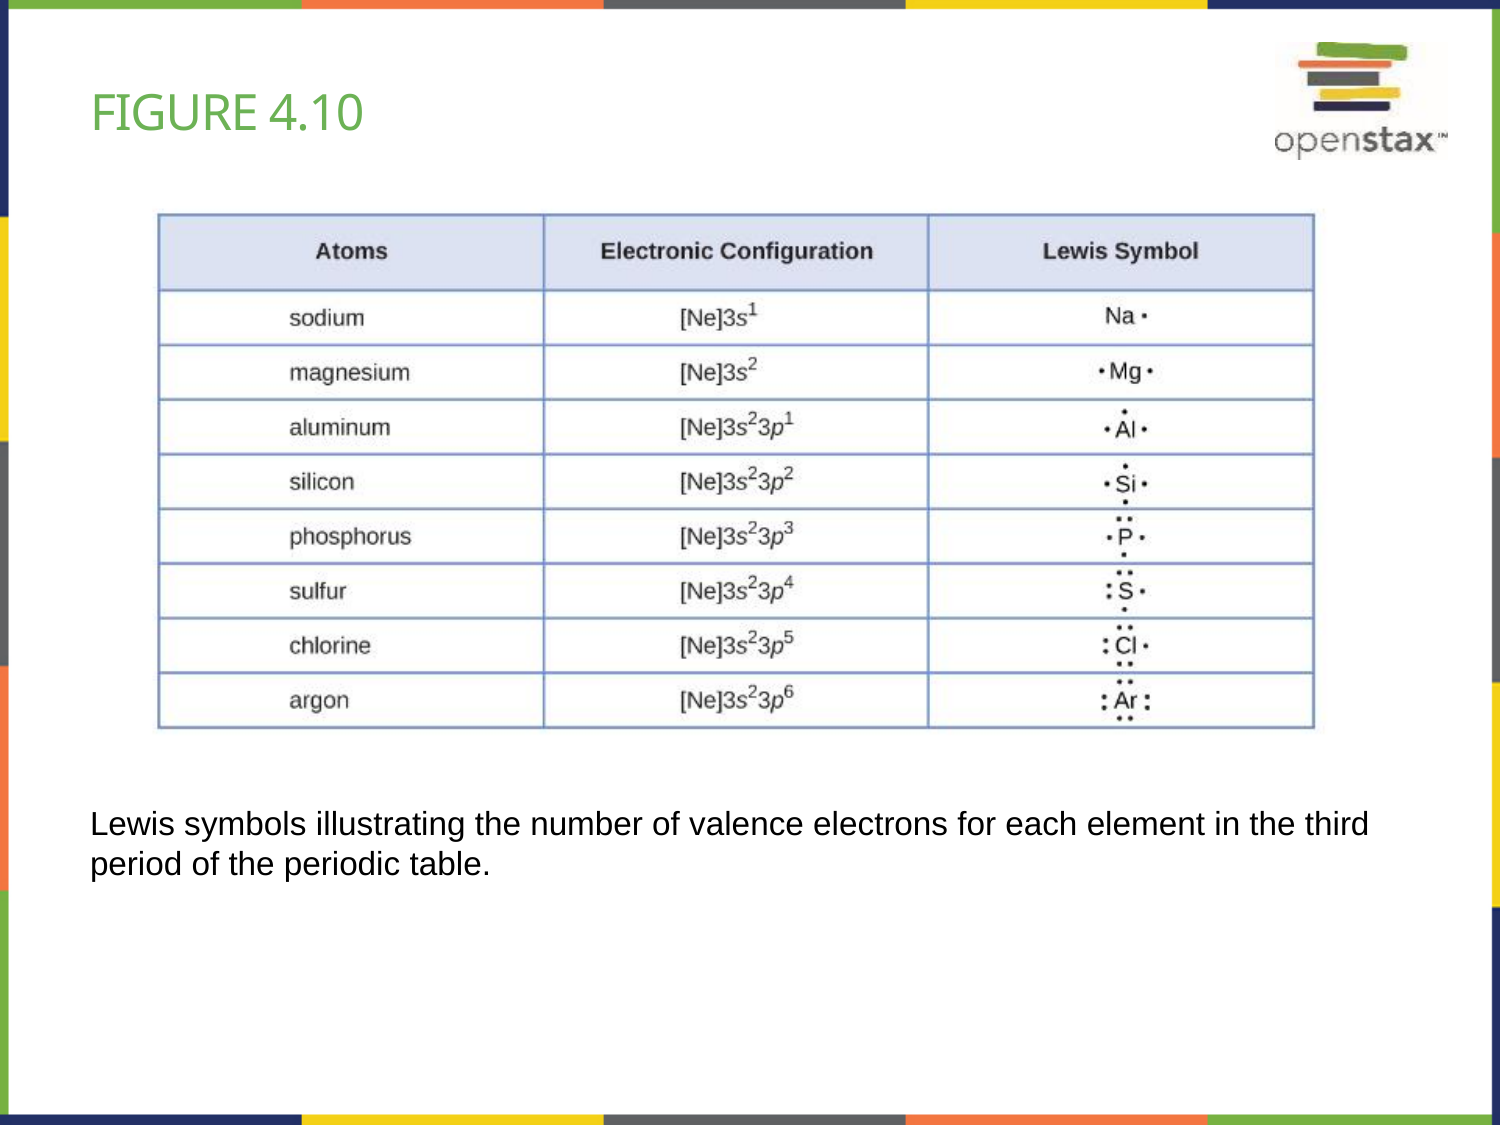

# Figure 4.10
Lewis symbols illustrating the number of valence electrons for each element in the third period of the periodic table.